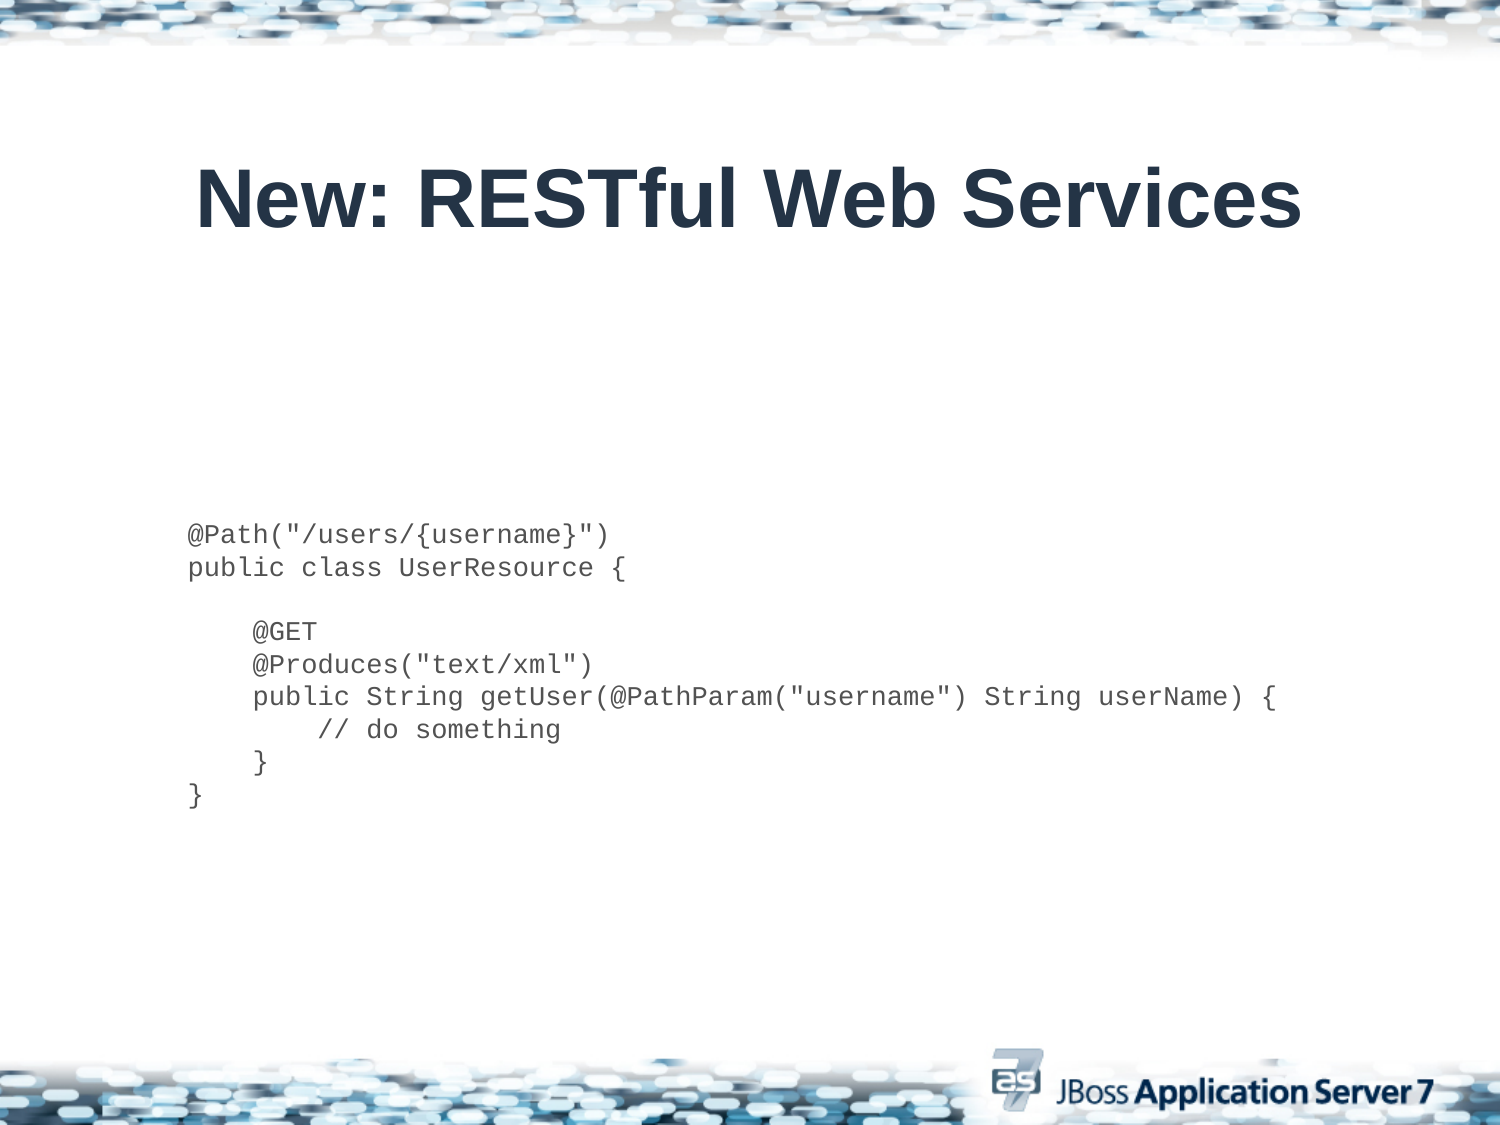

# New: RESTful Web Services
@Path("/users/{username}")
public class UserResource {
 @GET
 @Produces("text/xml")
 public String getUser(@PathParam("username") String userName) {
 // do something
 }
}